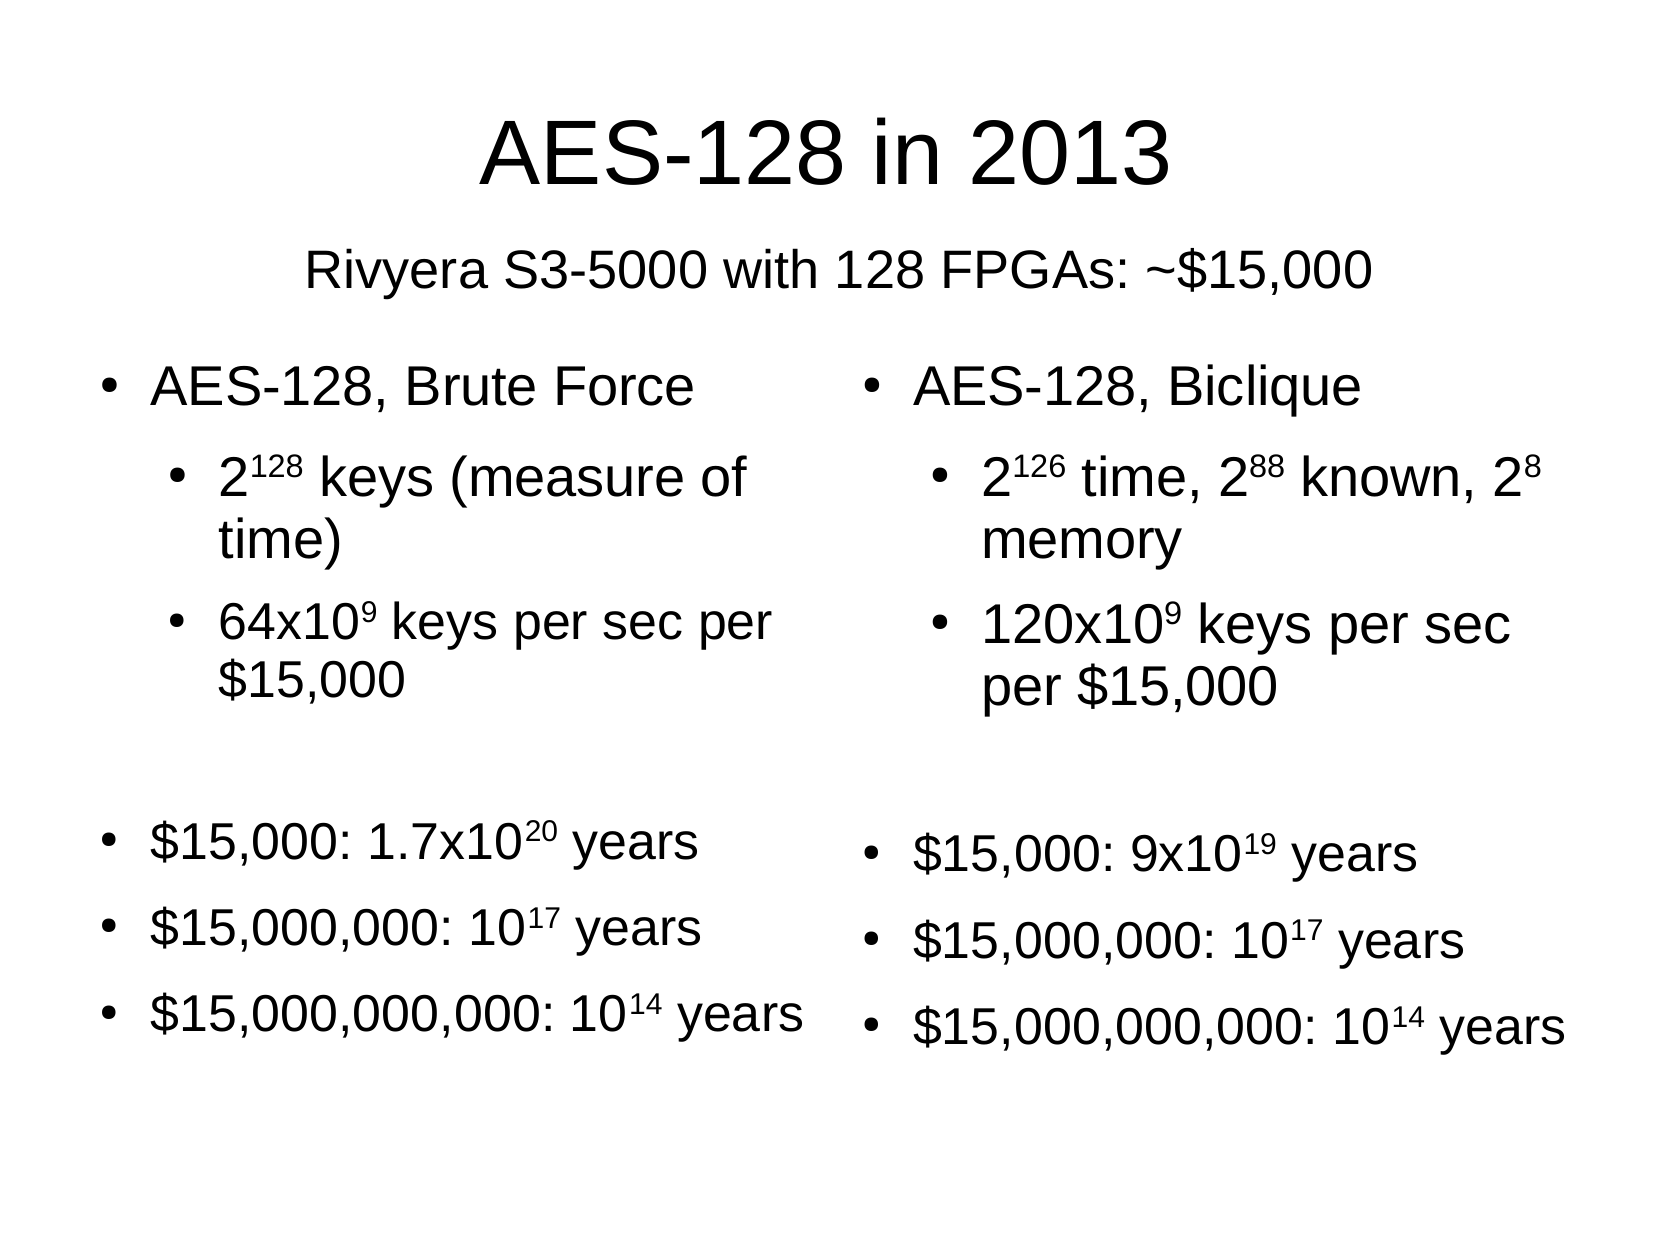

# AES-128 in 2013
Rivyera S3-5000 with 128 FPGAs: ~$15,000
AES-128, Brute Force
2128 keys (measure of time)
64x109 keys per sec per $15,000
$15,000: 1.7x1020 years
$15,000,000: 1017 years
$15,000,000,000: 1014 years
AES-128, Biclique
2126 time, 288 known, 28 memory
120x109 keys per sec per $15,000
$15,000: 9x1019 years
$15,000,000: 1017 years
$15,000,000,000: 1014 years